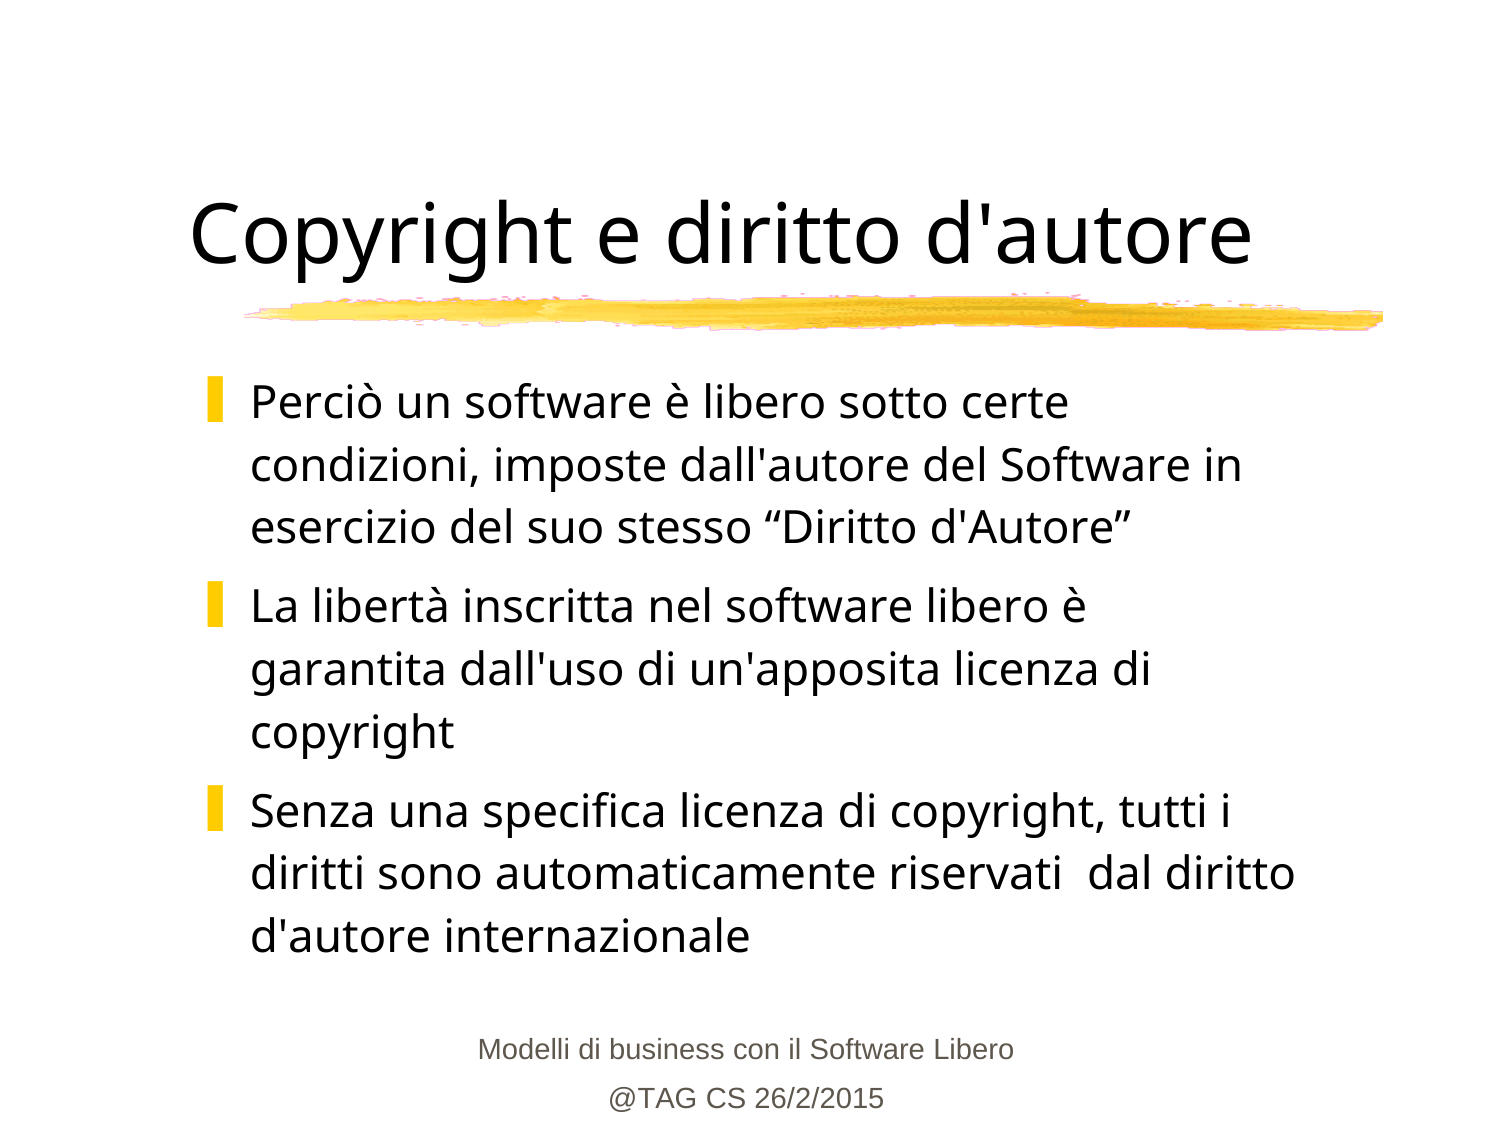

# Copyright e diritto d'autore
Perciò un software è libero sotto certe condizioni, imposte dall'autore del Software in esercizio del suo stesso “Diritto d'Autore”
La libertà inscritta nel software libero è garantita dall'uso di un'apposita licenza di copyright
Senza una specifica licenza di copyright, tutti i diritti sono automaticamente riservati dal diritto d'autore internazionale